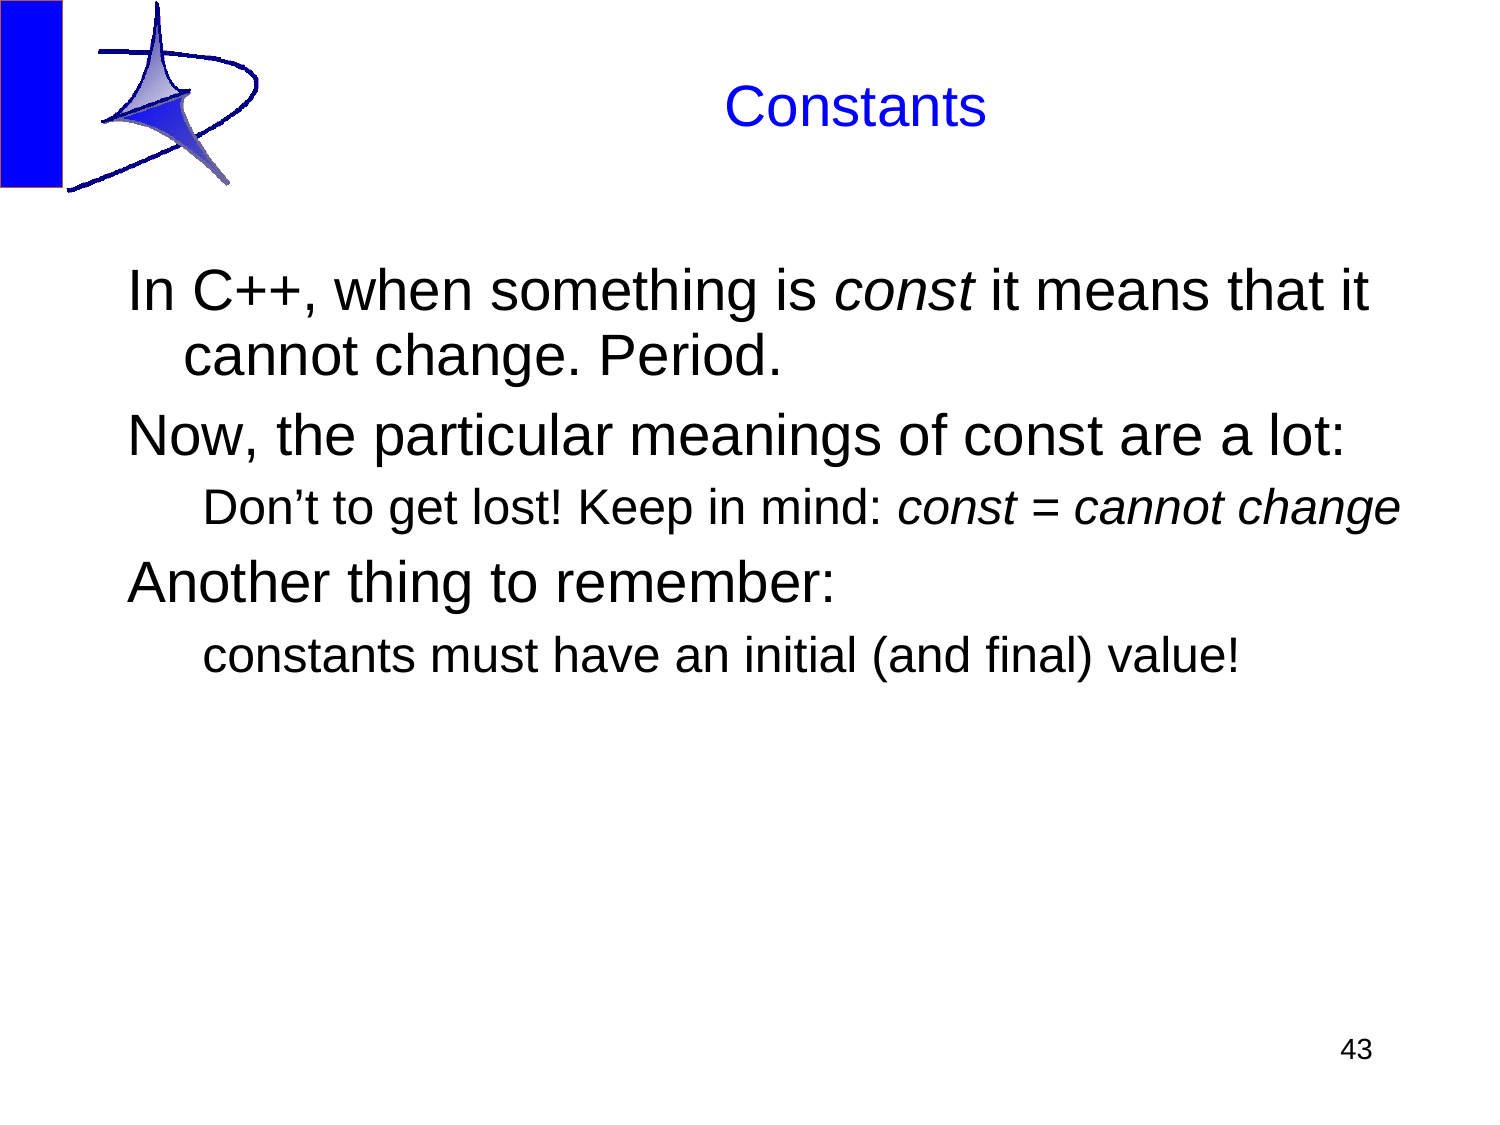

# Constants
In C++, when something is const it means that it cannot change. Period.
Now, the particular meanings of const are a lot:
Don’t to get lost! Keep in mind: const = cannot change
Another thing to remember:
constants must have an initial (and final) value!
43